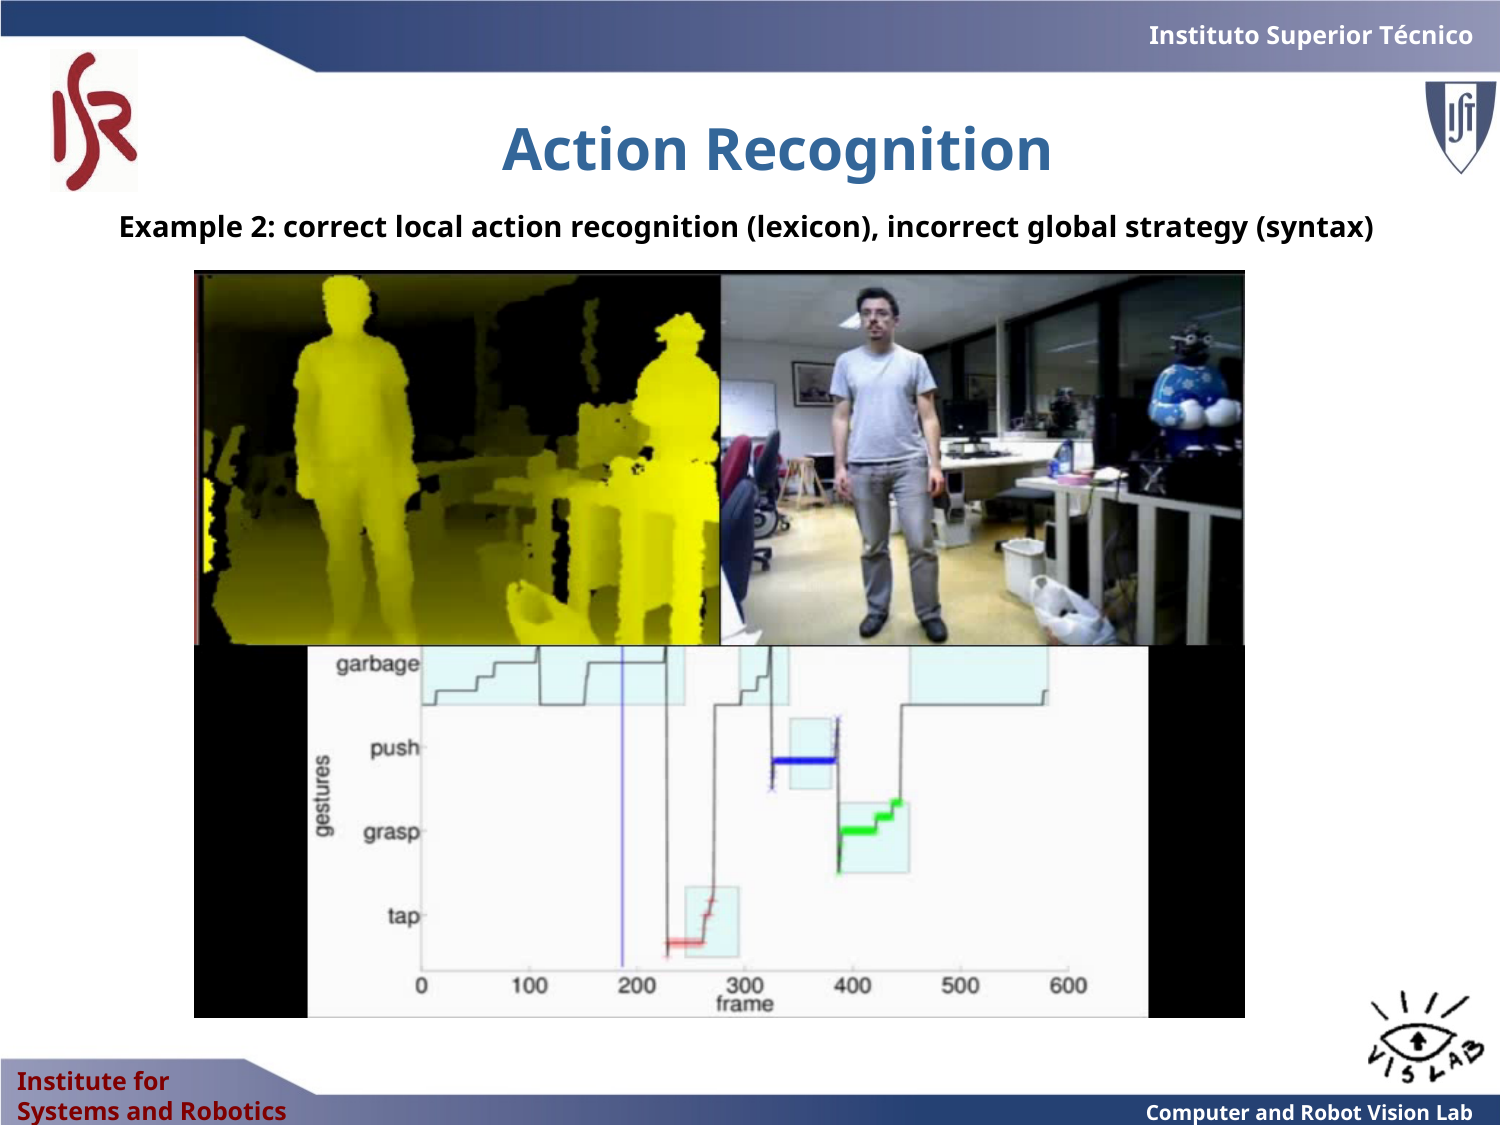

Action Recognition
Example 2: correct local action recognition (lexicon), incorrect global strategy (syntax)